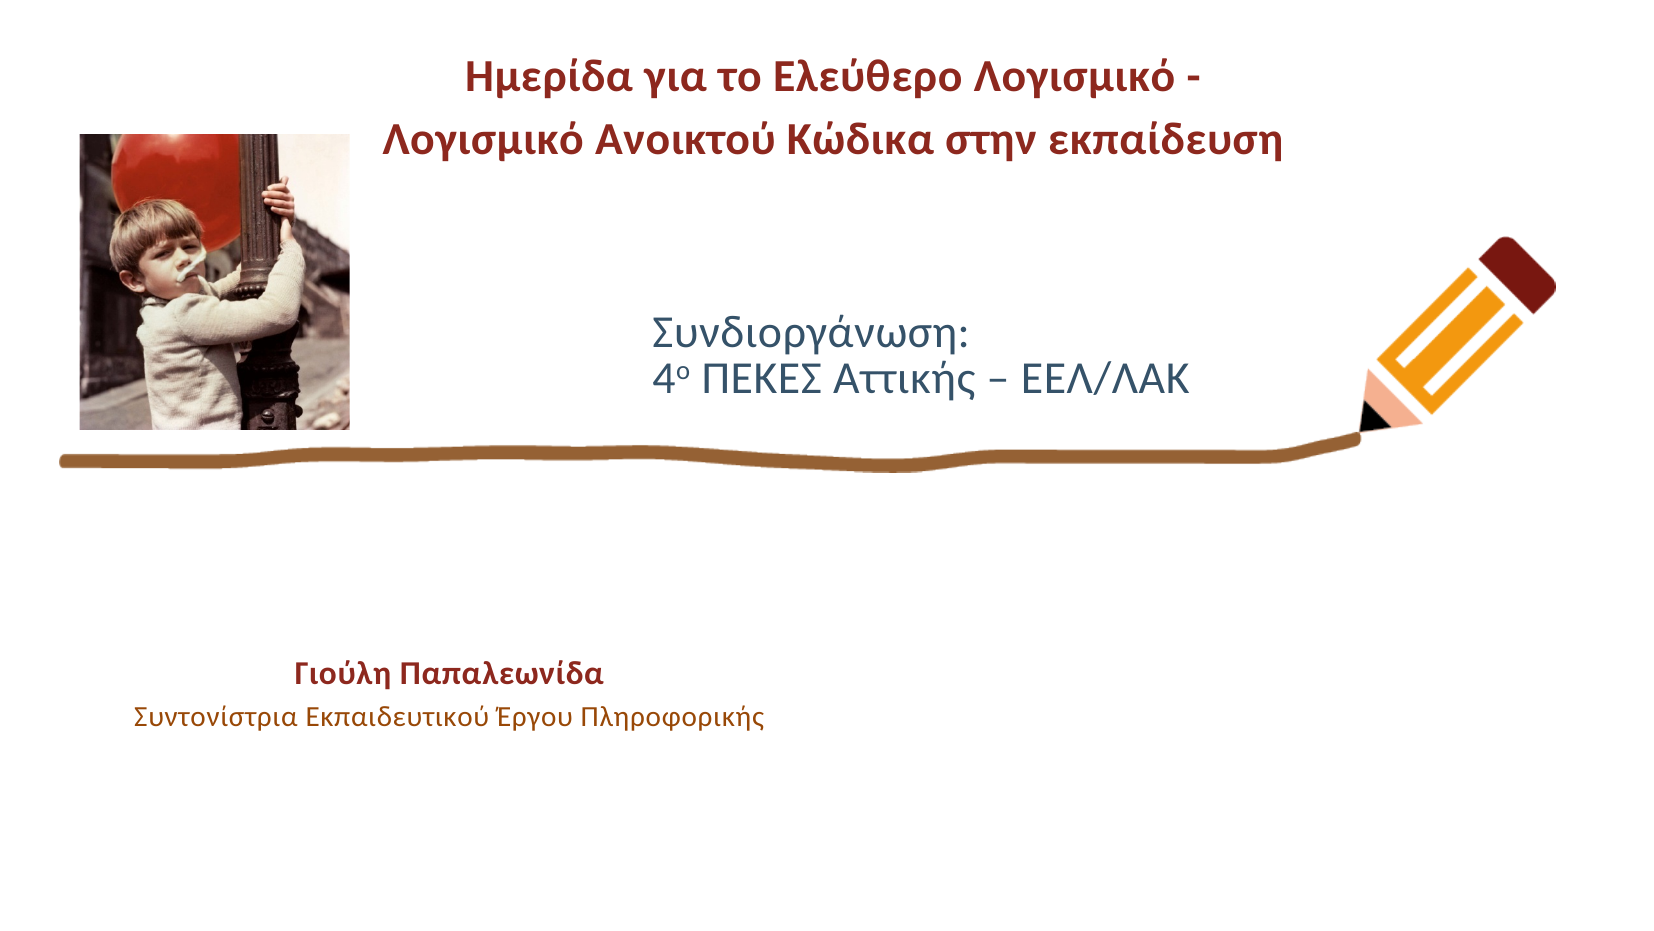

# Ημερίδα για το Ελεύθερο Λογισμικό - Λογισμικό Ανοικτού Κώδικα στην εκπαίδευση
Συνδιοργάνωση:
4ο ΠΕΚΕΣ Αττικής – ΕΕΛ/ΛΑΚ
Γιούλη Παπαλεωνίδα
Συντονίστρια Εκπαιδευτικού Έργου Πληροφορικής